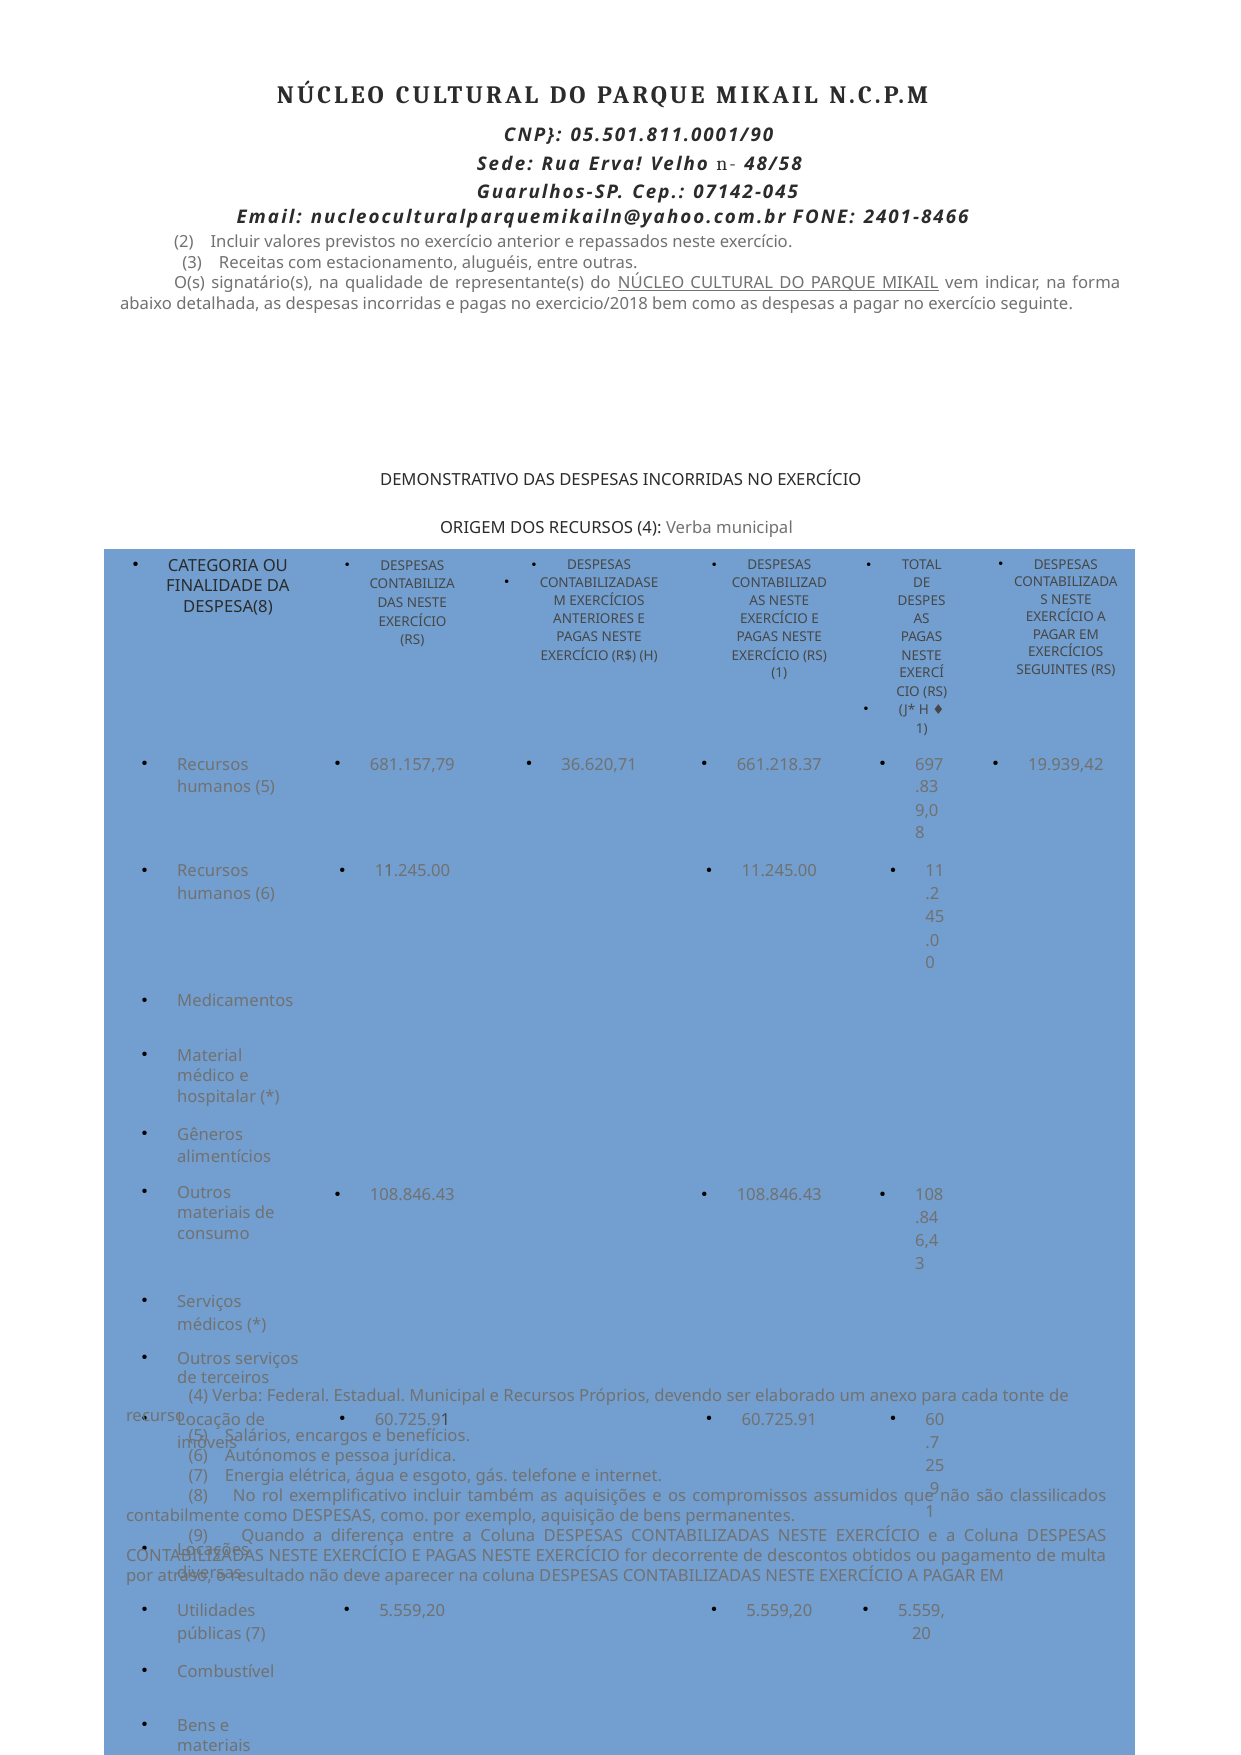

NÚCLEO CULTURAL DO PARQUE MIKAIL N.C.P.M
CNP}: 05.501.811.0001/90 Sede: Rua Erva! Velho n- 48/58 Guarulhos-SP. Cep.: 07142-045
Email: nucleoculturalparquemikailn@yahoo.com.br FONE: 2401-8466
(2) Incluir valores previstos no exercício anterior e repassados neste exercício.
(3) Receitas com estacionamento, aluguéis, entre outras.
O(s) signatário(s), na qualidade de representante(s) do NÚCLEO CULTURAL DO PARQUE MIKAIL vem indicar, na forma abaixo detalhada, as despesas incorridas e pagas no exercicio/2018 bem como as despesas a pagar no exercício seguinte.
DEMONSTRATIVO DAS DESPESAS INCORRIDAS NO EXERCÍCIO
ORIGEM DOS RECURSOS (4): Verba municipal
| CATEGORIA OU FINALIDADE DA DESPESA(8) | DESPESAS CONTABILIZADAS NESTE EXERCÍCIO (RS) | DESPESAS CONTABILIZADASEM EXERCÍCIOS ANTERIORES E PAGAS NESTE EXERCÍCIO (R$) (H) | DESPESAS CONTABILIZADAS NESTE EXERCÍCIO E PAGAS NESTE EXERCÍCIO (RS) (1) | TOTAL DE DESPESAS PAGAS NESTE EXERCÍCIO (RS) (J\* H ♦ 1) | DESPESAS CONTABILIZADAS NESTE EXERCÍCIO A PAGAR EM EXERCÍCIOS SEGUINTES (RS) |
| --- | --- | --- | --- | --- | --- |
| Recursos humanos (5) | 681.157,79 | 36.620,71 | 661.218.37 | 697.839,08 | 19.939,42 |
| Recursos humanos (6) | 11.245.00 | | 11.245.00 | 11.245.00 | |
| Medicamentos | | | | | |
| Material médico e hospitalar (\*) | | | | | |
| Gêneros alimentícios | | | | | |
| Outros materiais de consumo | 108.846.43 | | 108.846.43 | 108.846,43 | |
| Serviços médicos (\*) | | | | | |
| Outros serviços de terceiros | | | | | |
| Locação de imóveis | 60.725.91 | | 60.725.91 | 60.725.91 | |
| Locações diversas | | | | | |
| Utilidades públicas (7) | 5.559,20 | | 5.559,20 | 5.559,20 | |
| Combustível | | | | | |
| Bens e materiais permanentes | | | | | |
| Obras | 102.187,35 | | 102.187.35 | 102.187.35 | |
| Despesas financeiras e bancárias | 1.304.72 | | t.304.72 | 1.304.72 | |
| Outras despesas | 3.748,94 | | 3.748.94 | 3.748.94 | |
| TOTAL | 974.775,34 | 36.620.71 | 954.835.92 | 991.456.63 | 19.939,42 |
(4) Verba: Federal. Estadual. Municipal e Recursos Próprios, devendo ser elaborado um anexo para cada tonte de recurso.
(5) Salários, encargos e benefícios.
(6) Autónomos e pessoa jurídica.
(7) Energia elétrica, água e esgoto, gás. telefone e internet.
(8) No rol exemplificativo incluir também as aquisições e os compromissos assumidos que não são classilicados contabilmente como DESPESAS, como. por exemplo, aquisição de bens permanentes.
(9) Quando a diferença entre a Coluna DESPESAS CONTABILIZADAS NESTE EXERCÍCIO e a Coluna DESPESAS CONTABILIZADAS NESTE EXERCÍCIO E PAGAS NESTE EXERCÍCIO for decorrente de descontos obtidos ou pagamento de multa por atraso, o resultado não deve aparecer na coluna DESPESAS CONTABILIZADAS NESTE EXERCÍCIO A PAGAR EM